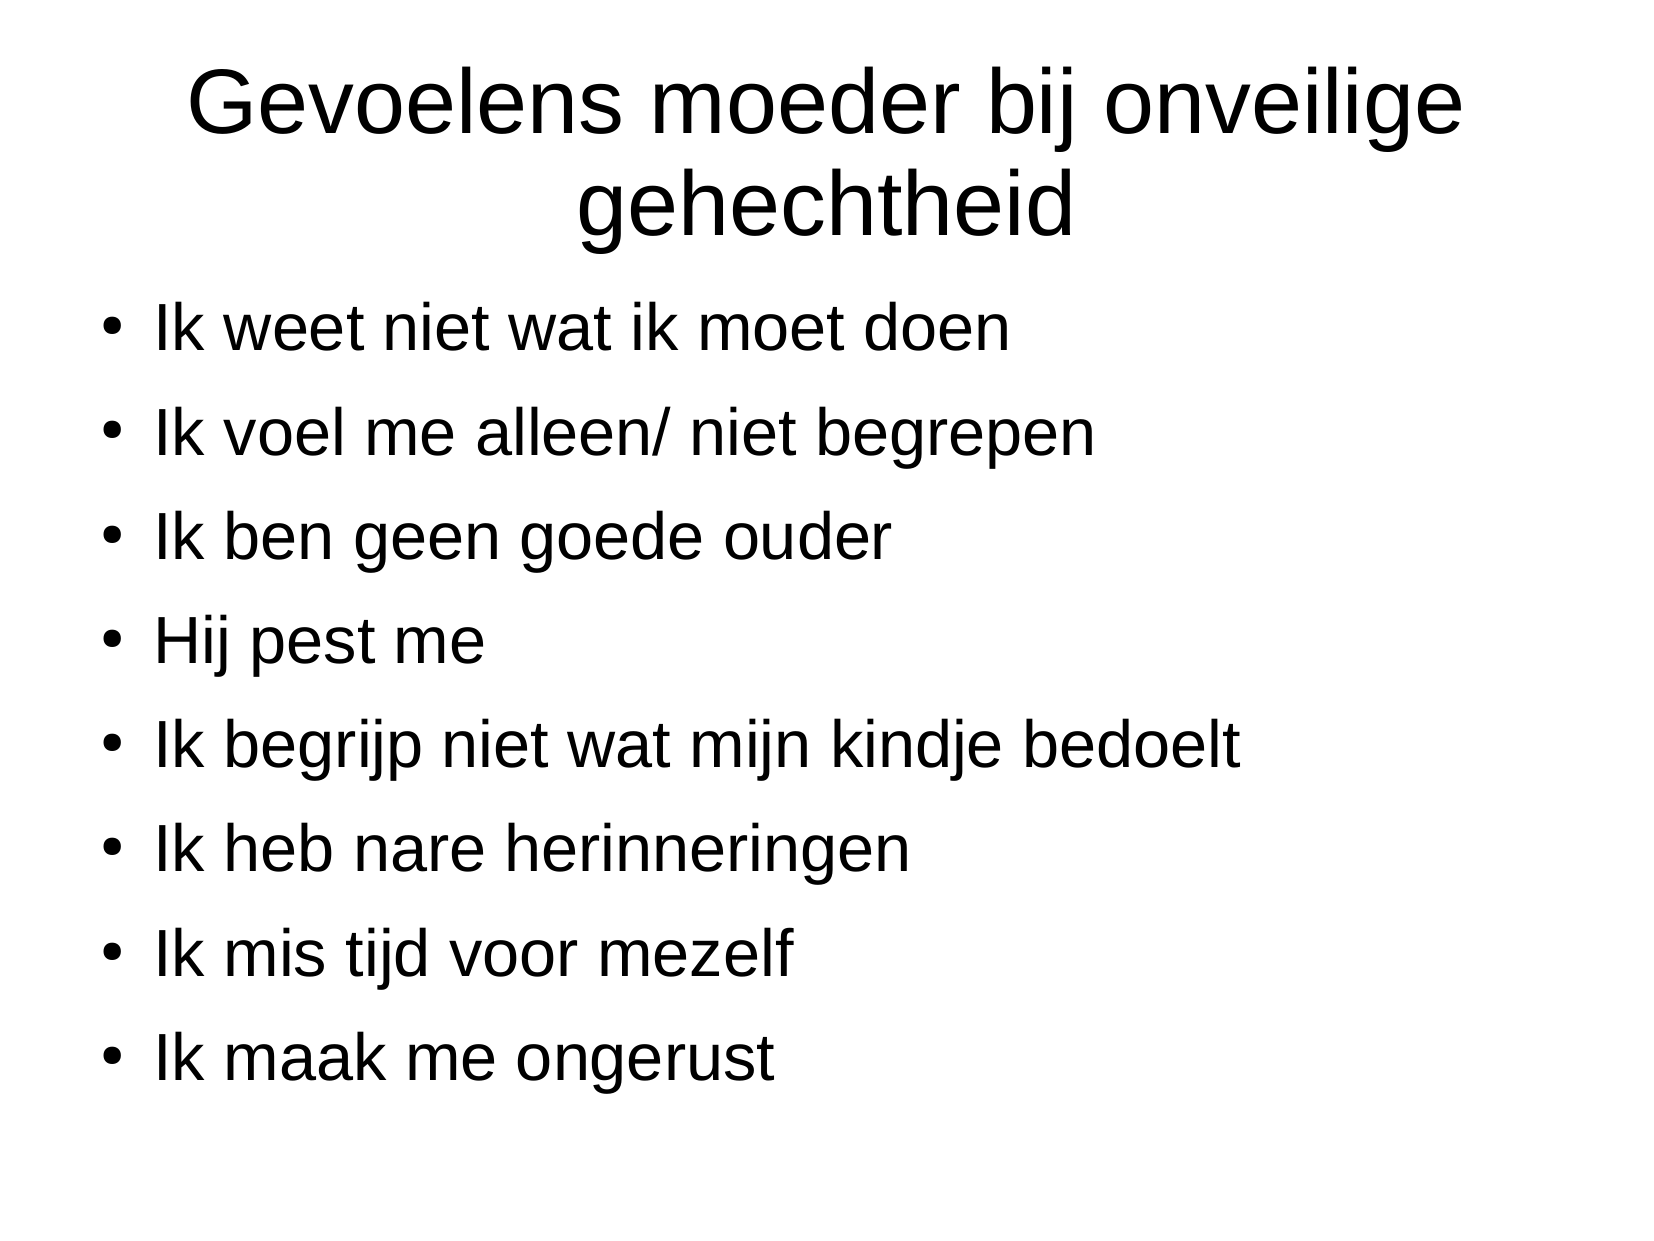

# Gevoelens moeder bij onveilige gehechtheid
Ik weet niet wat ik moet doen
Ik voel me alleen/ niet begrepen
Ik ben geen goede ouder
Hij pest me
Ik begrijp niet wat mijn kindje bedoelt
Ik heb nare herinneringen
Ik mis tijd voor mezelf
Ik maak me ongerust